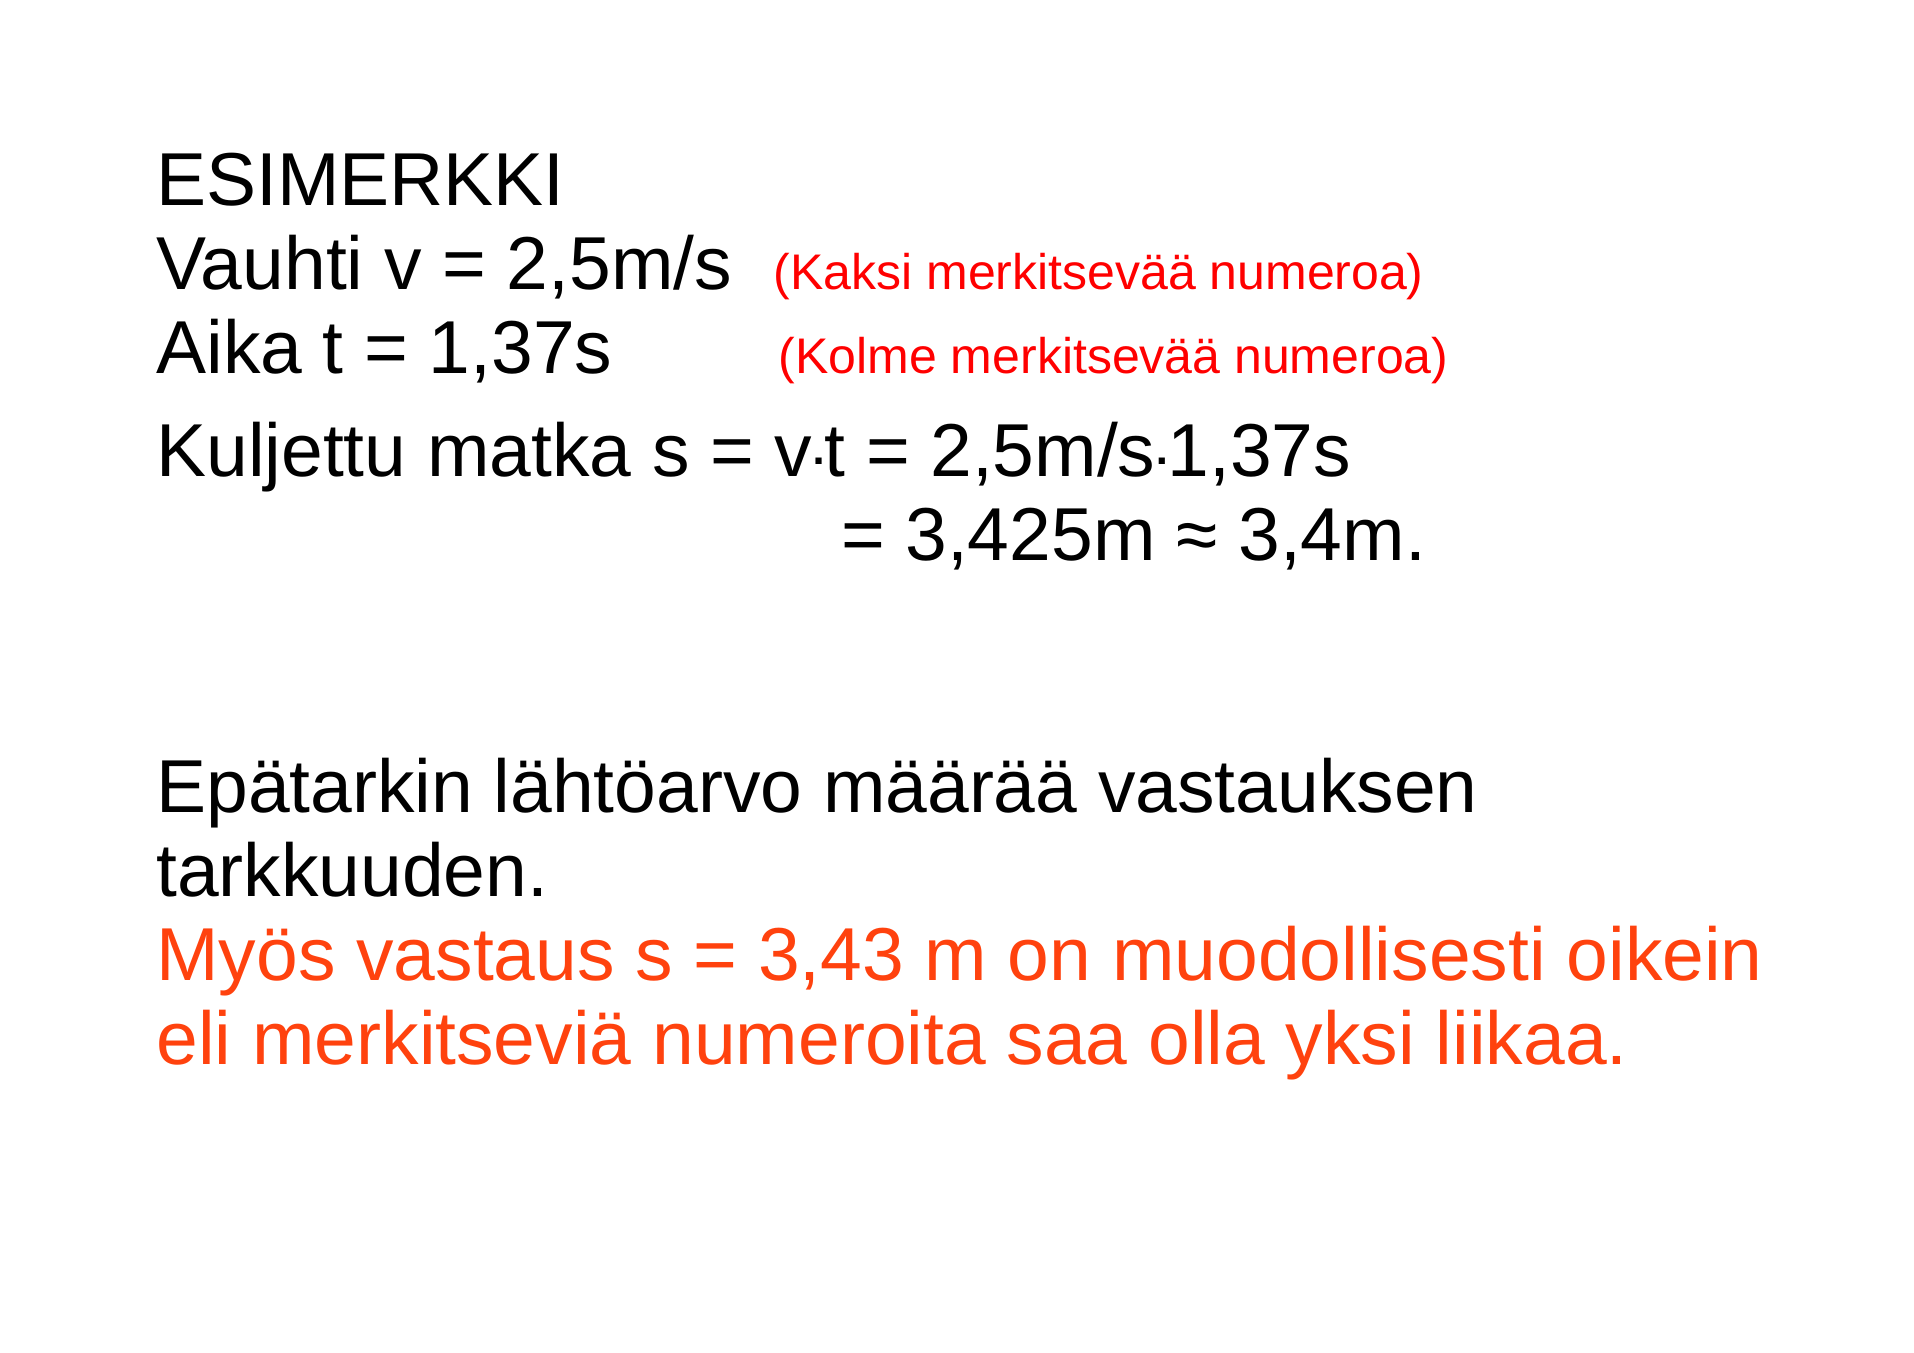

ESIMERKKI
Vauhti v = 2,5m/s (Kaksi merkitsevää numeroa)
Aika t = 1,37s (Kolme merkitsevää numeroa)
Kuljettu matka s = v.t = 2,5m/s.1,37s
 = 3,425m ≈ 3,4m.
Epätarkin lähtöarvo määrää vastauksen
tarkkuuden.
Myös vastaus s = 3,43 m on muodollisesti oikein eli merkitseviä numeroita saa olla yksi liikaa.